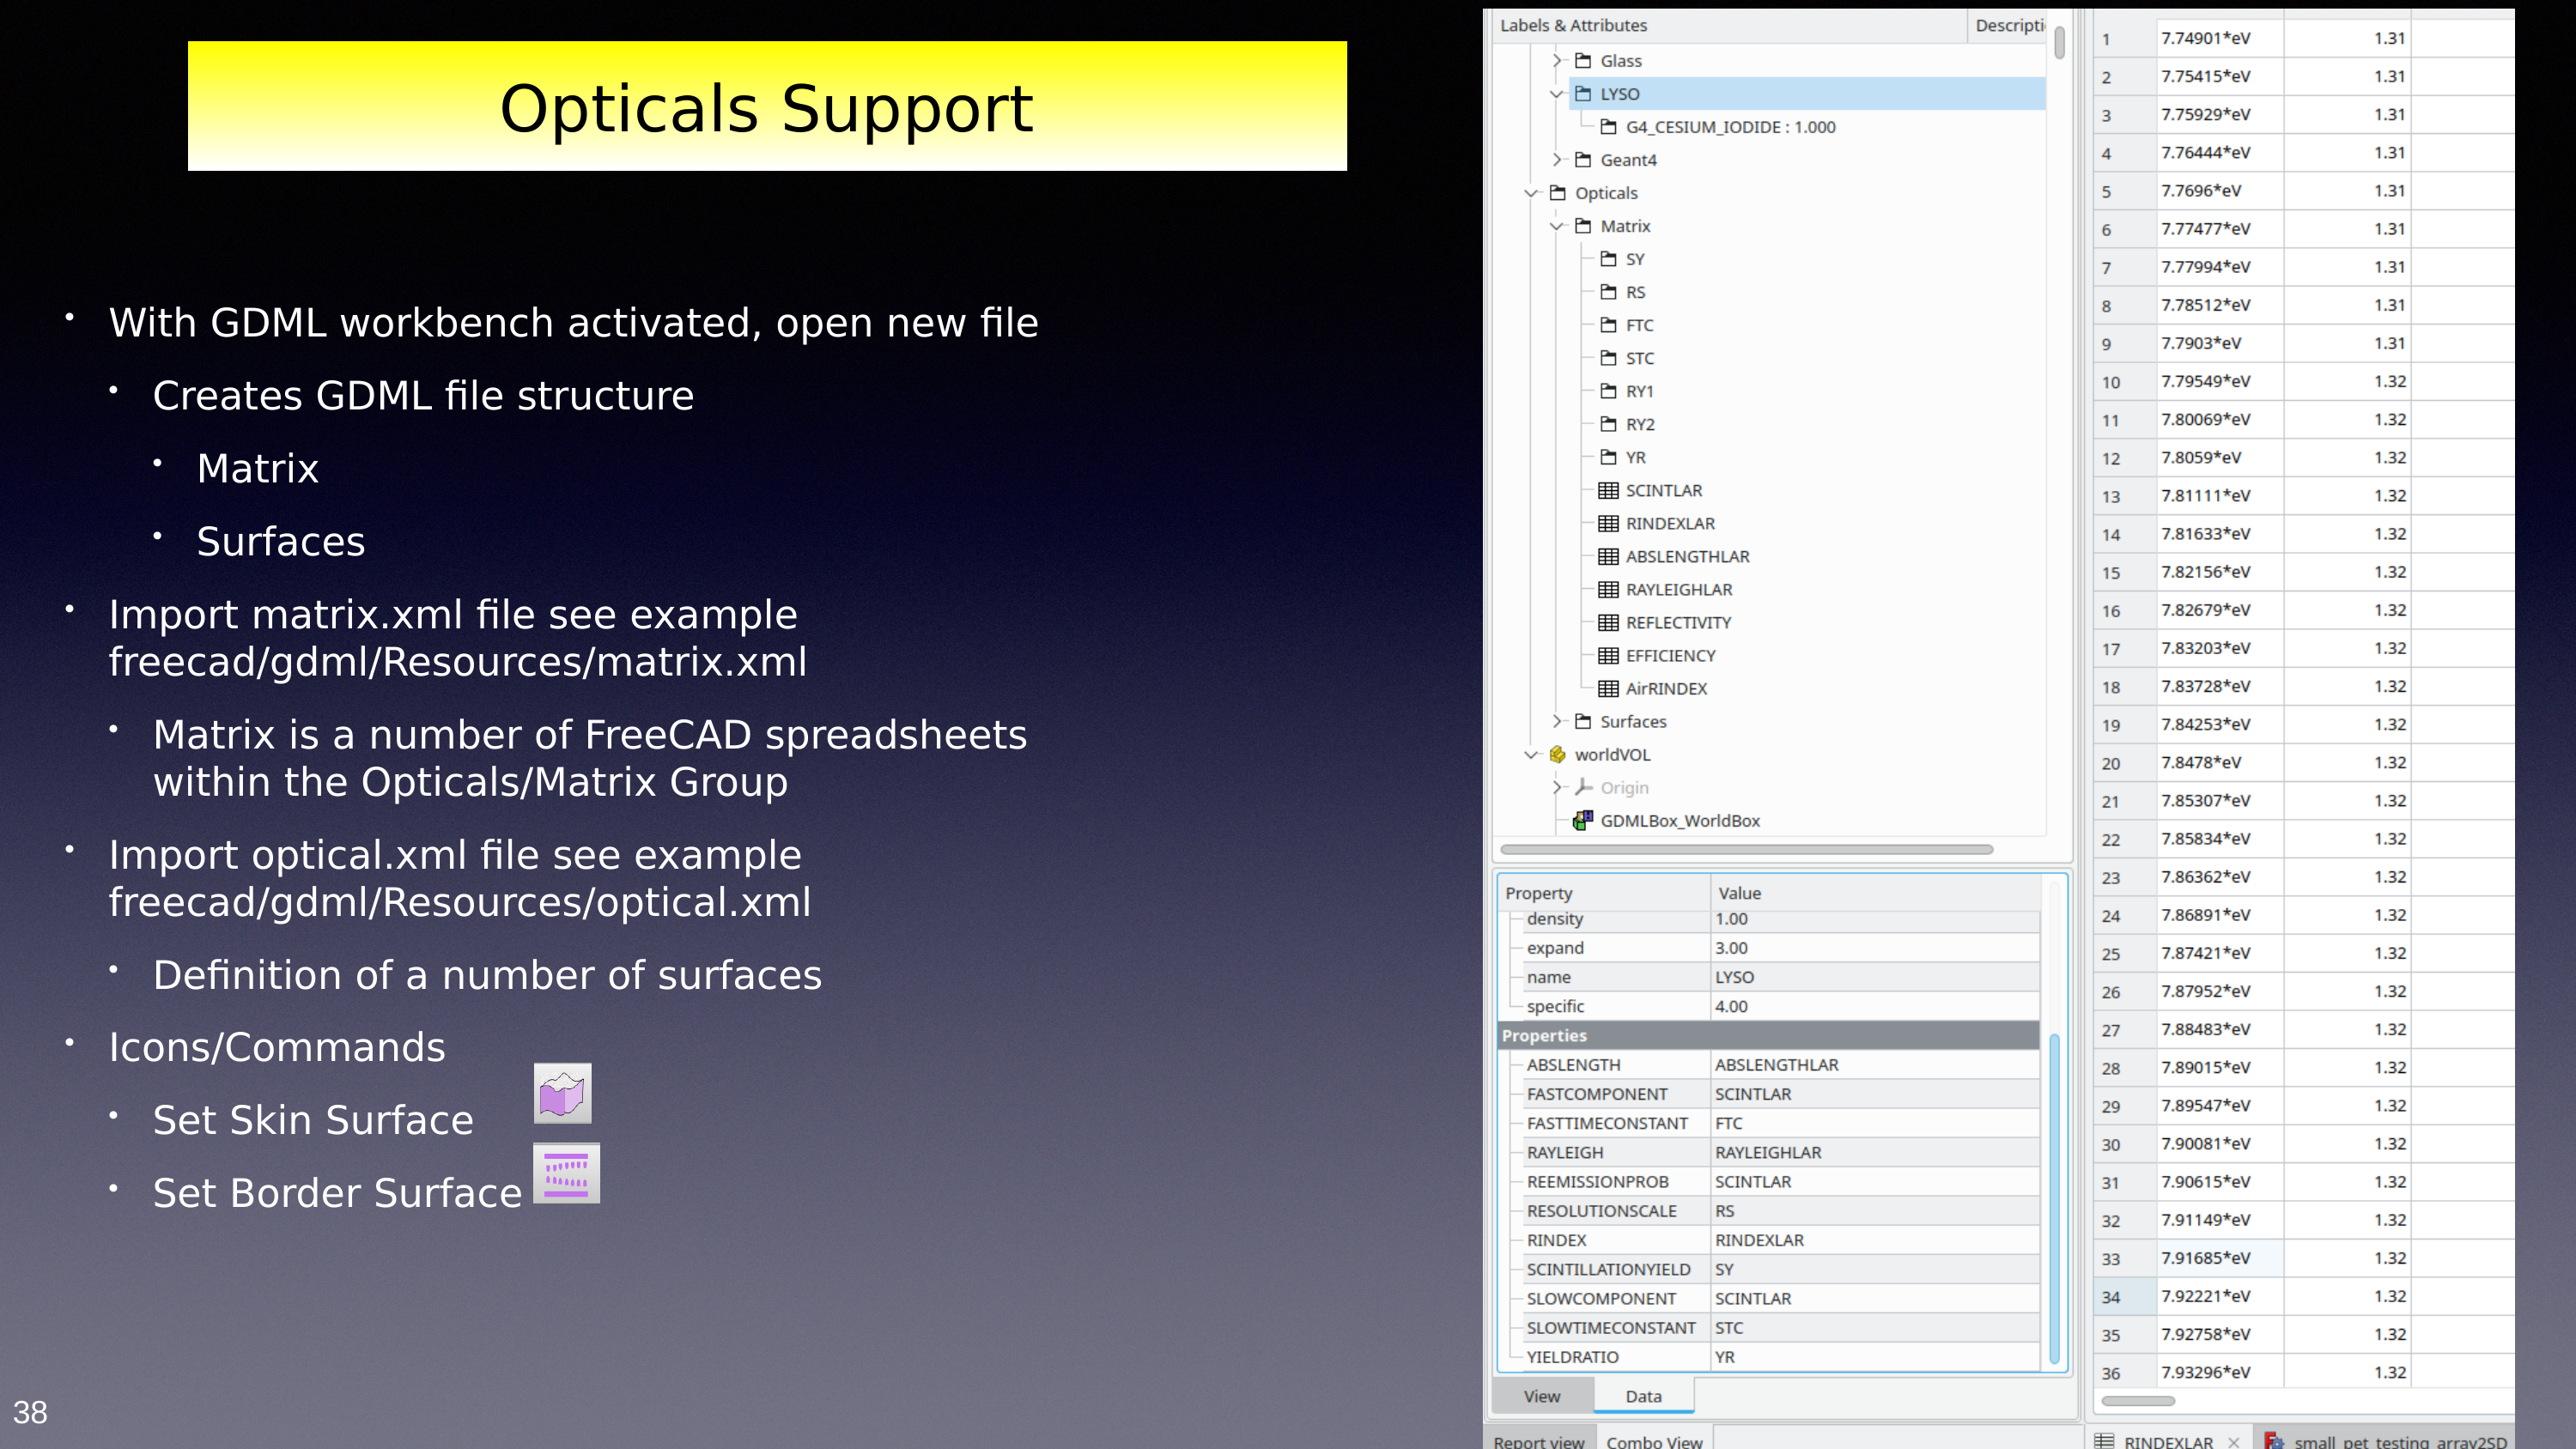

# Opticals Support
With GDML workbench activated, open new file
Creates GDML file structure
Matrix
Surfaces
Import matrix.xml file see example
freecad/gdml/Resources/matrix.xml
Matrix is a number of FreeCAD spreadsheets
within the Opticals/Matrix Group
Import optical.xml file see example
freecad/gdml/Resources/optical.xml
Definition of a number of surfaces
Icons/Commands
Set Skin Surface
Set Border Surface
38